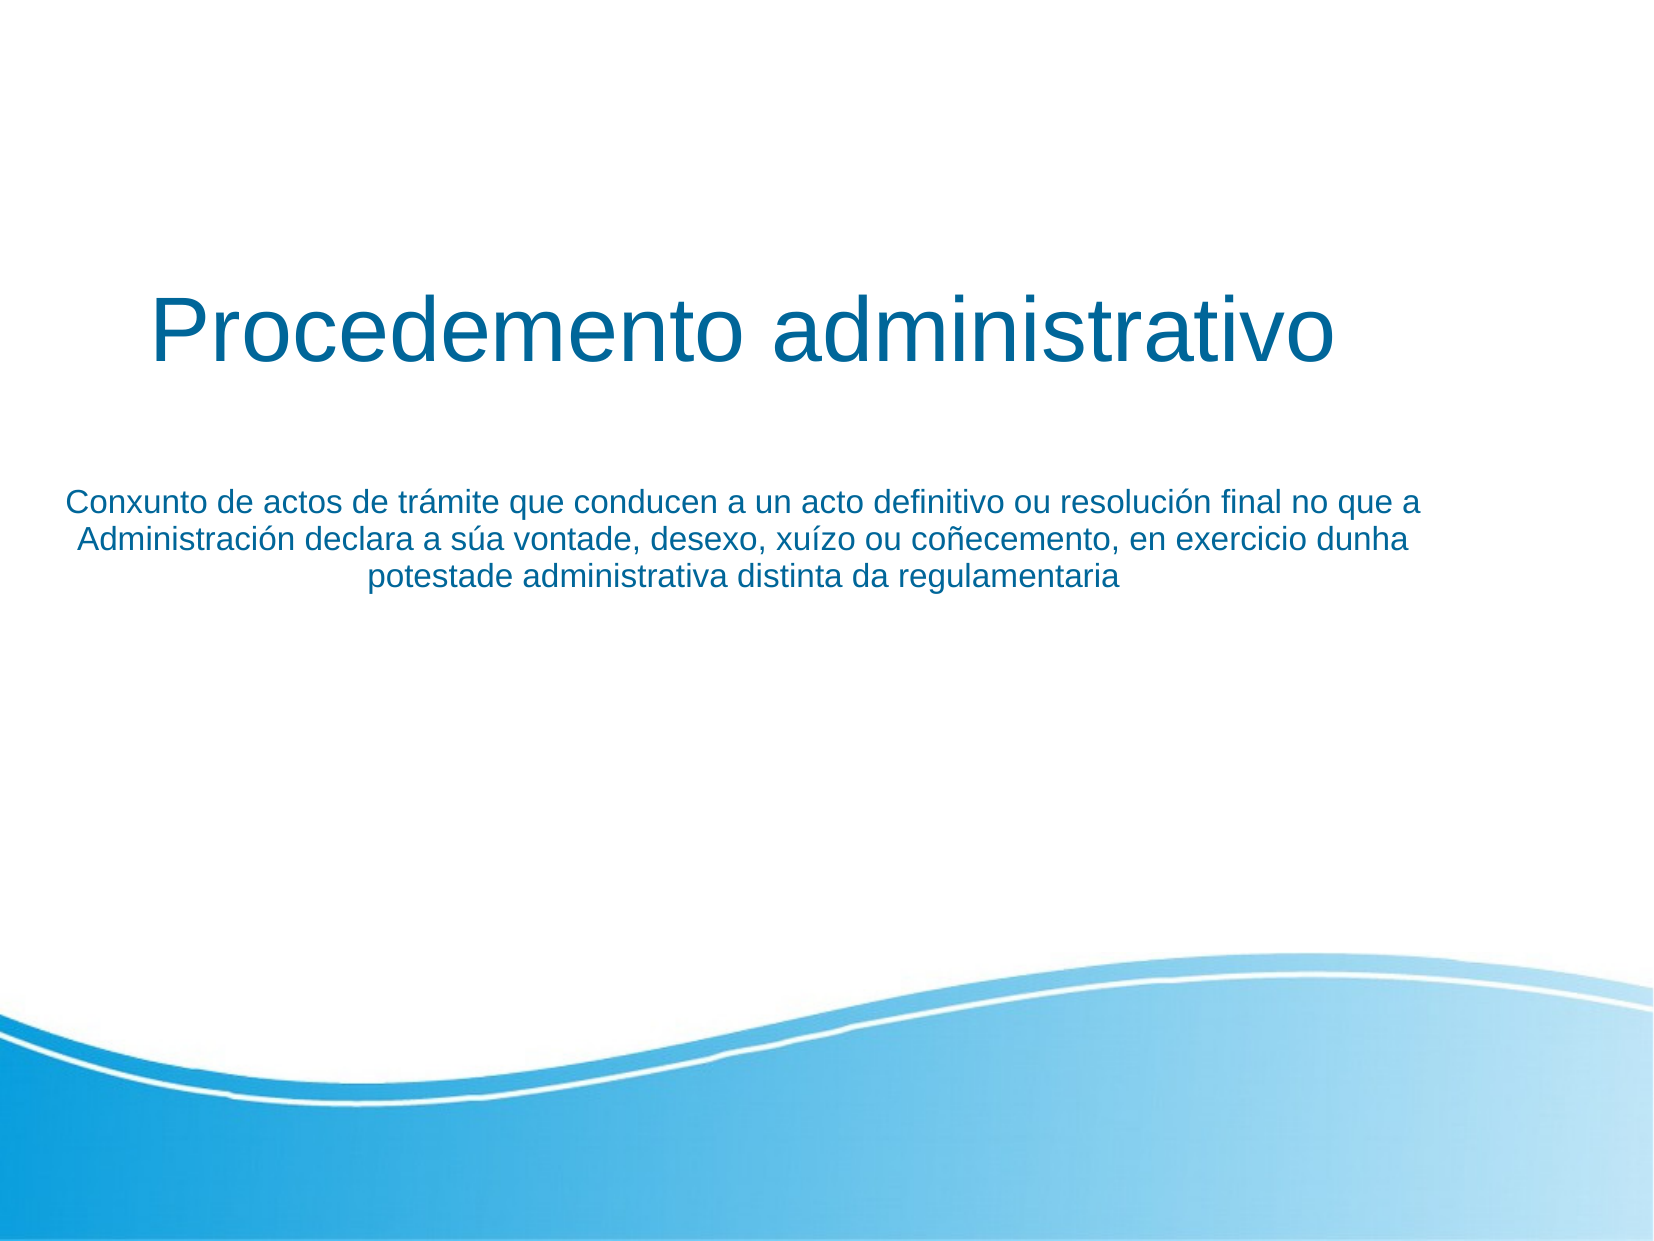

# Procedemento administrativo Conxunto de actos de trámite que conducen a un acto definitivo ou resolución final no que a Administración declara a súa vontade, desexo, xuízo ou coñecemento, en exercicio dunha potestade administrativa distinta da regulamentaria